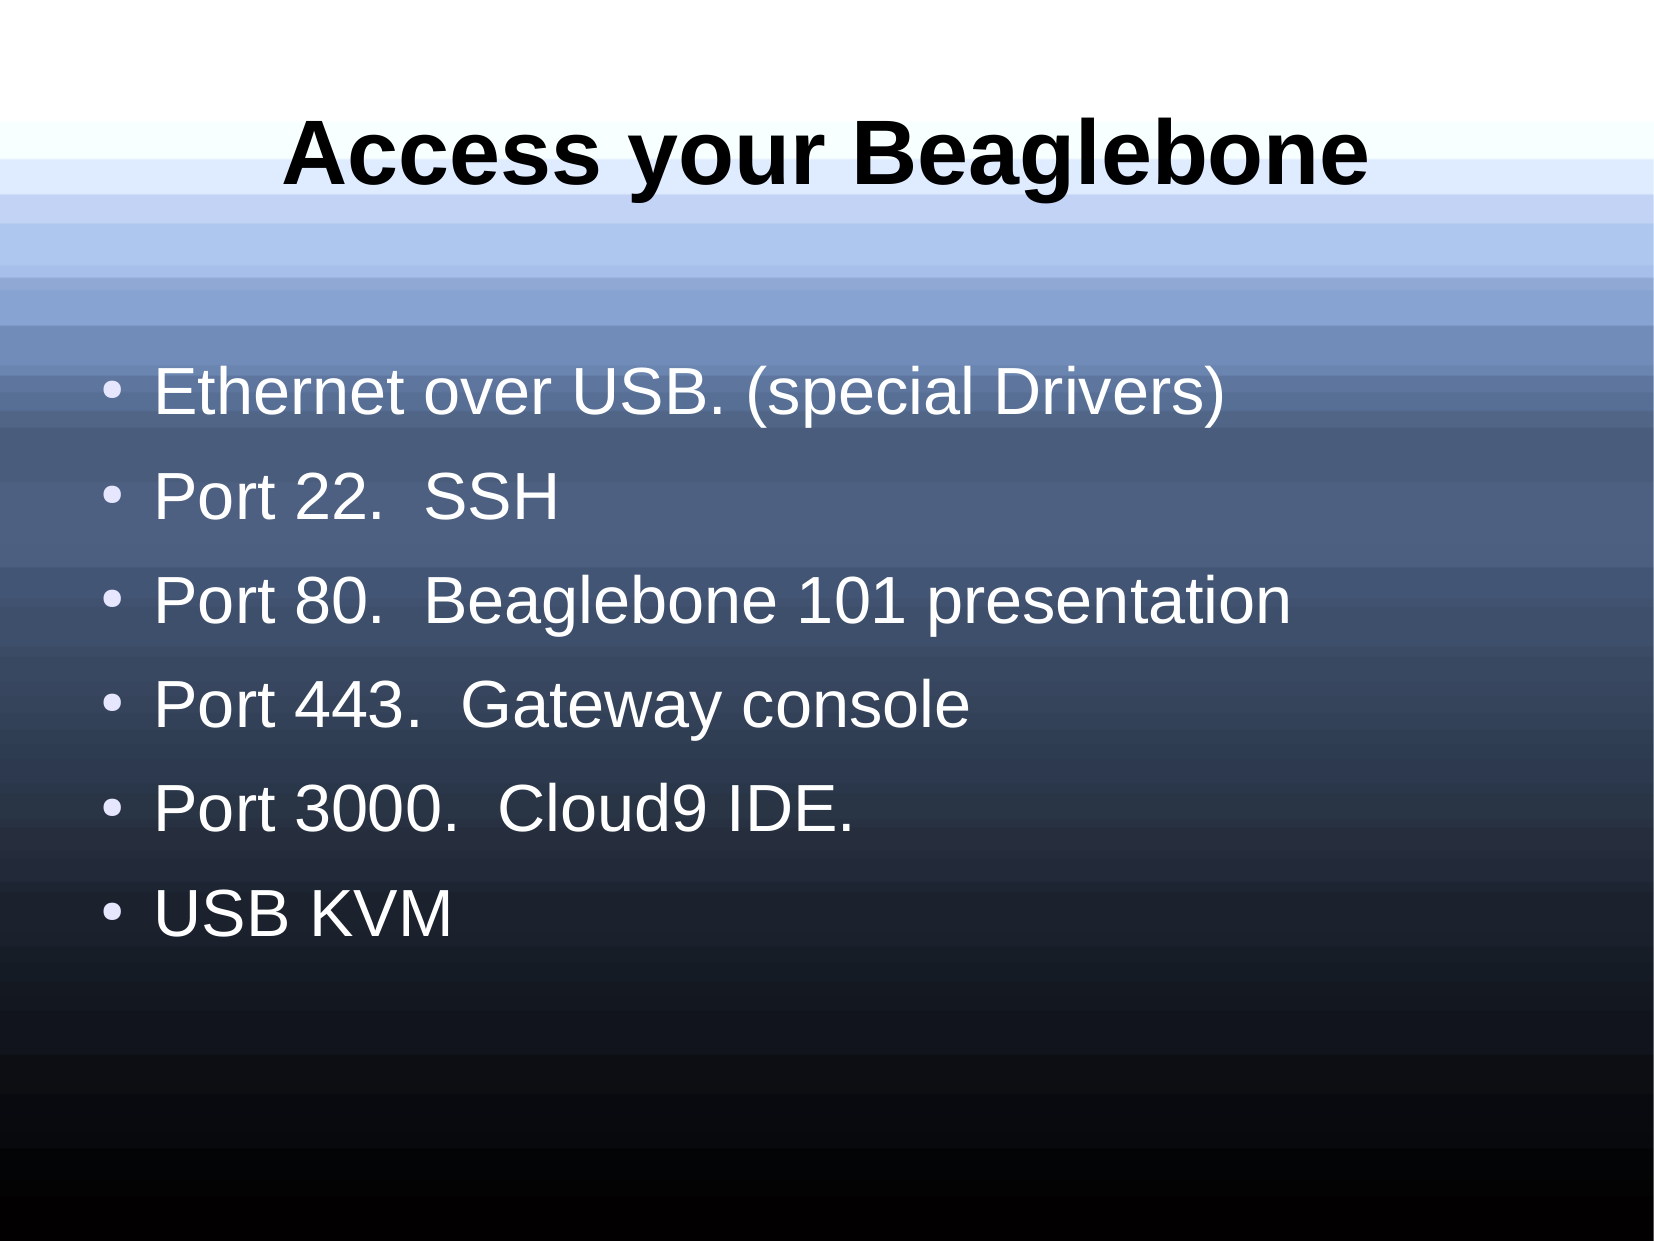

# Access your Beaglebone
Ethernet over USB. (special Drivers)
Port 22. SSH
Port 80. Beaglebone 101 presentation
Port 443. Gateway console
Port 3000. Cloud9 IDE.
USB KVM